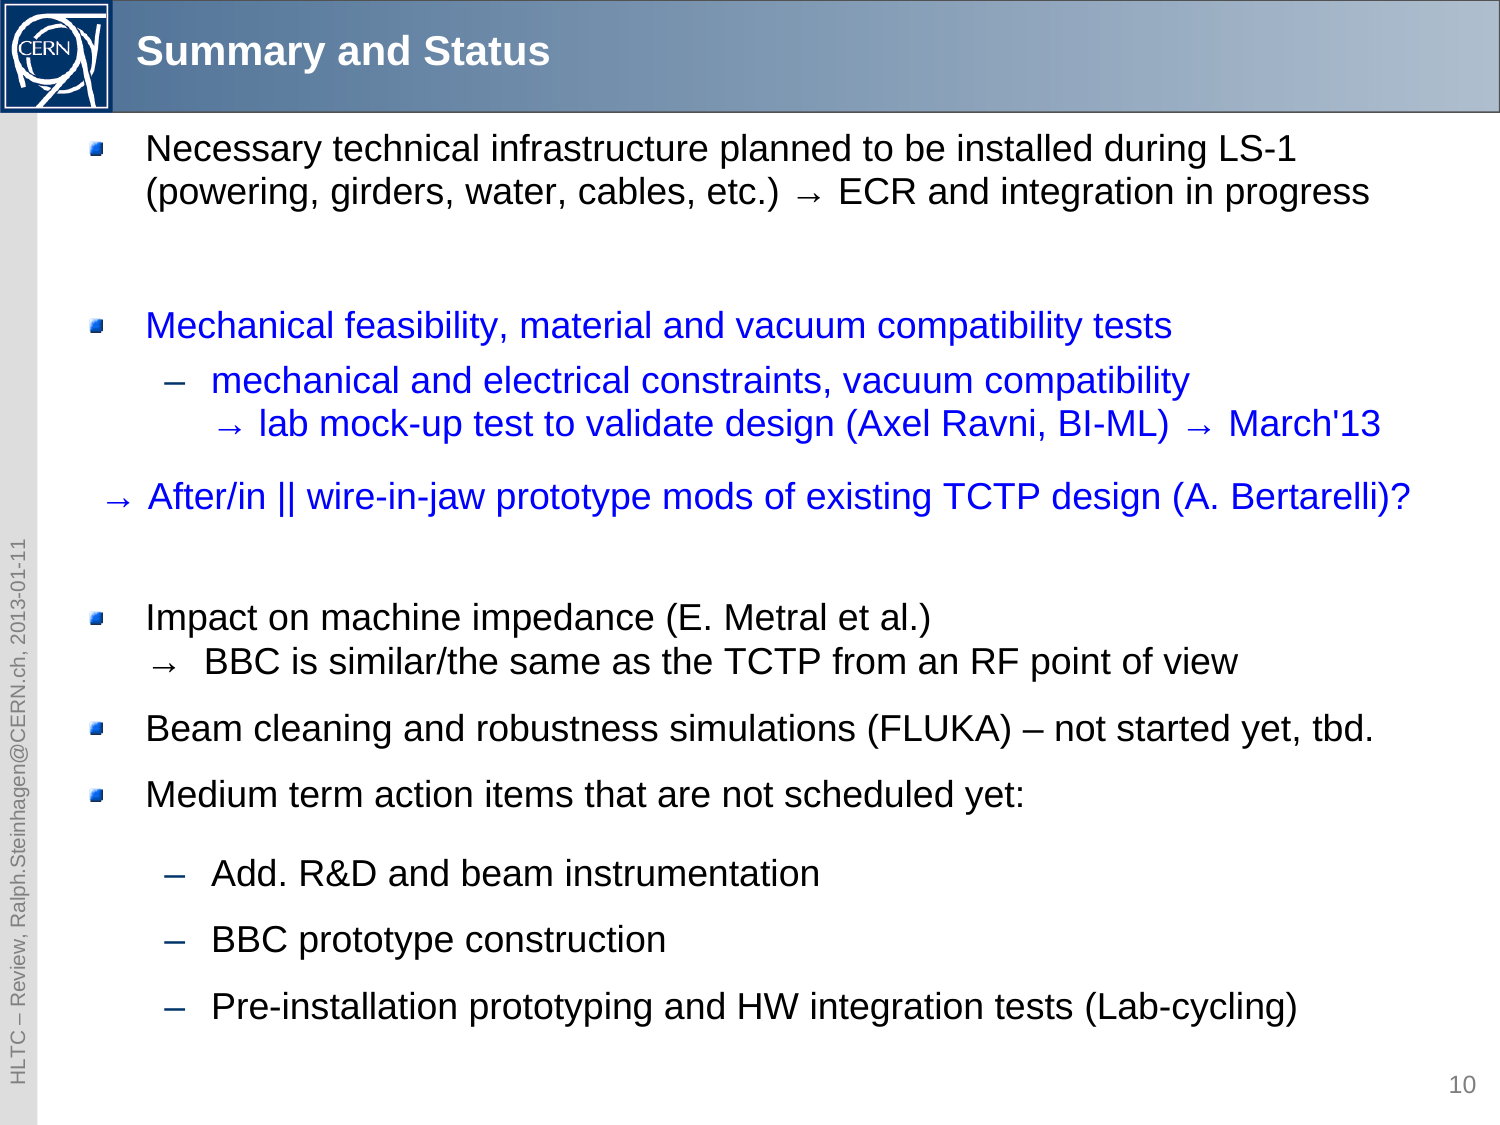

# Summary and Status
Necessary technical infrastructure planned to be installed during LS-1 (powering, girders, water, cables, etc.) → ECR and integration in progress
Mechanical feasibility, material and vacuum compatibility tests
mechanical and electrical constraints, vacuum compatibility 		→ lab mock-up test to validate design (Axel Ravni, BI-ML) → March'13
 → After/in || wire-in-jaw prototype mods of existing TCTP design (A. Bertarelli)?
Impact on machine impedance (E. Metral et al.) 				→ BBC is similar/the same as the TCTP from an RF point of view
Beam cleaning and robustness simulations (FLUKA) – not started yet, tbd.
Medium term action items that are not scheduled yet:
Add. R&D and beam instrumentation
BBC prototype construction
Pre-installation prototyping and HW integration tests (Lab-cycling)